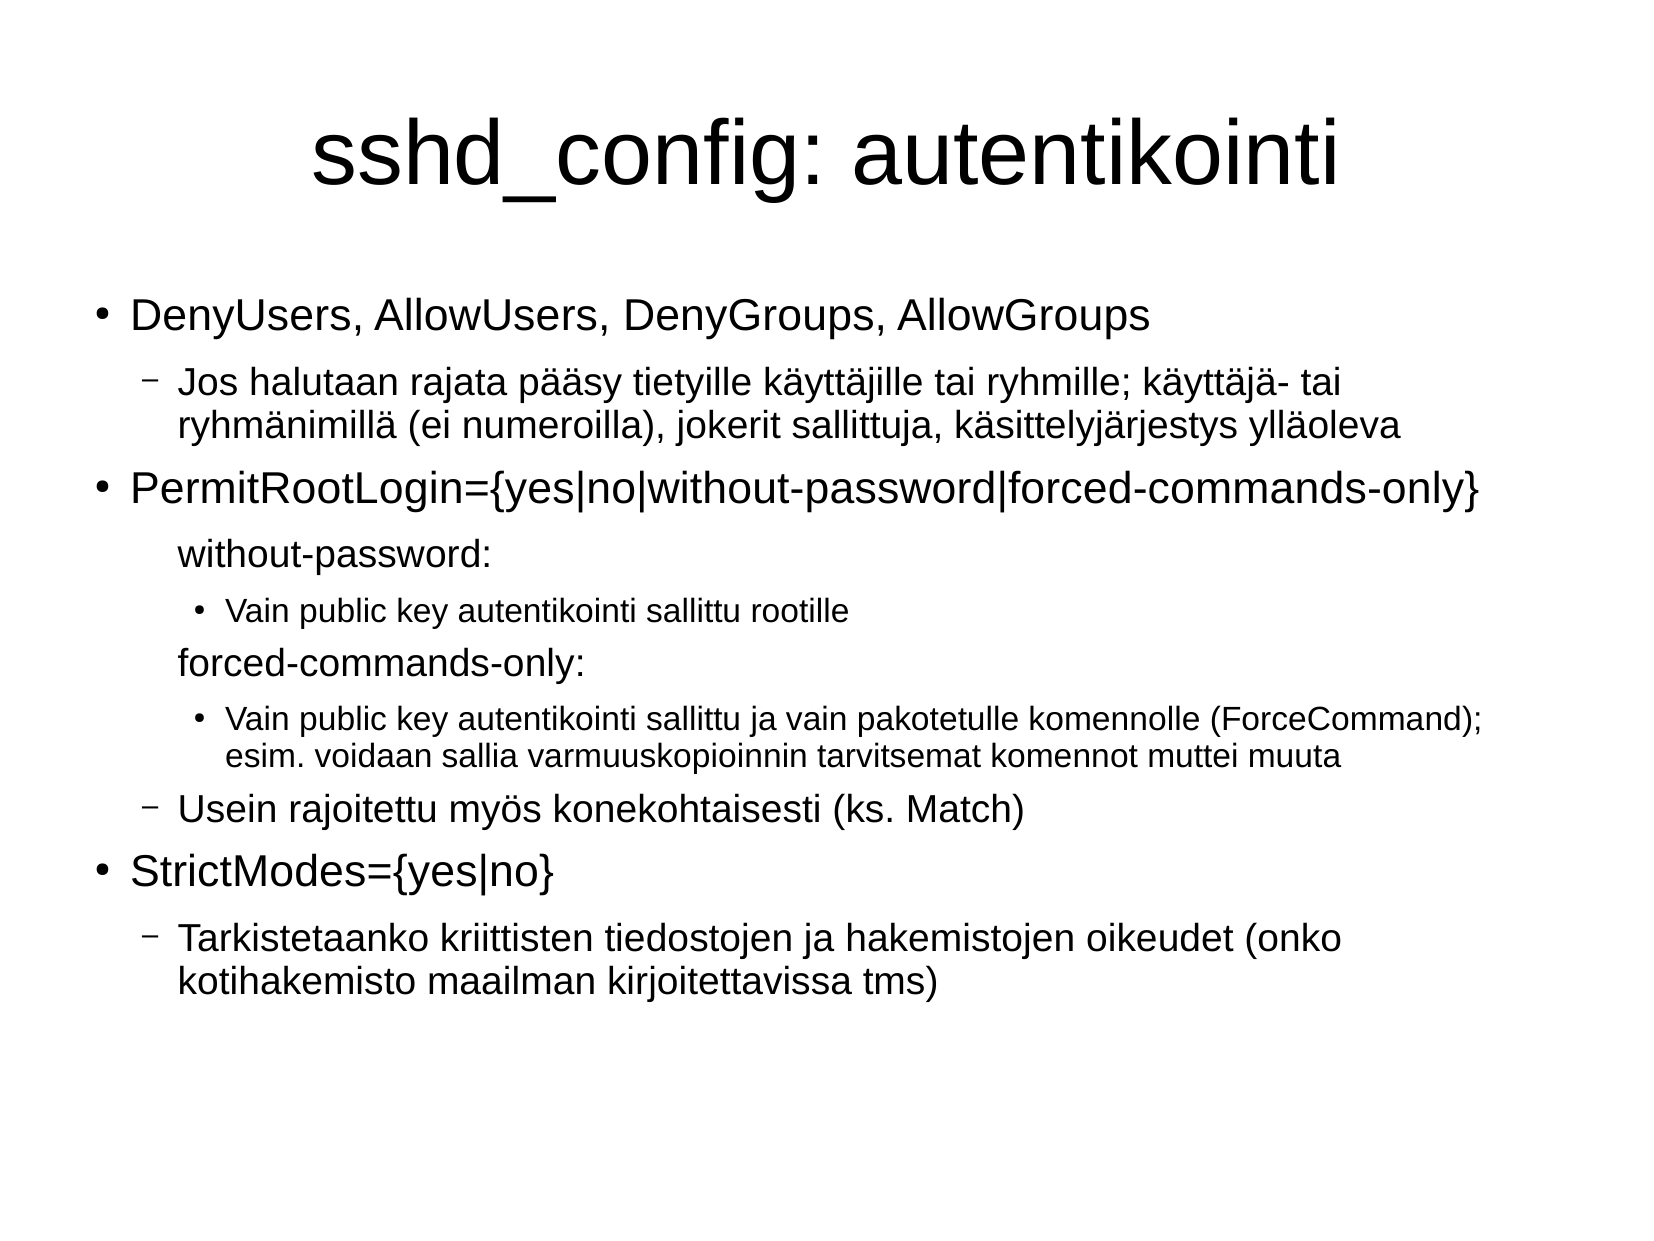

# sshd_config: autentikointi
DenyUsers, AllowUsers, DenyGroups, AllowGroups
Jos halutaan rajata pääsy tietyille käyttäjille tai ryhmille; käyttäjä- tai ryhmänimillä (ei numeroilla), jokerit sallittuja, käsittelyjärjestys ylläoleva
PermitRootLogin={yes|no|without-password|forced-commands-only}
without-password:
Vain public key autentikointi sallittu rootille
forced-commands-only:
Vain public key autentikointi sallittu ja vain pakotetulle komennolle (ForceCommand); esim. voidaan sallia varmuuskopioinnin tarvitsemat komennot muttei muuta
Usein rajoitettu myös konekohtaisesti (ks. Match)
StrictModes={yes|no}
Tarkistetaanko kriittisten tiedostojen ja hakemistojen oikeudet (onko kotihakemisto maailman kirjoitettavissa tms)